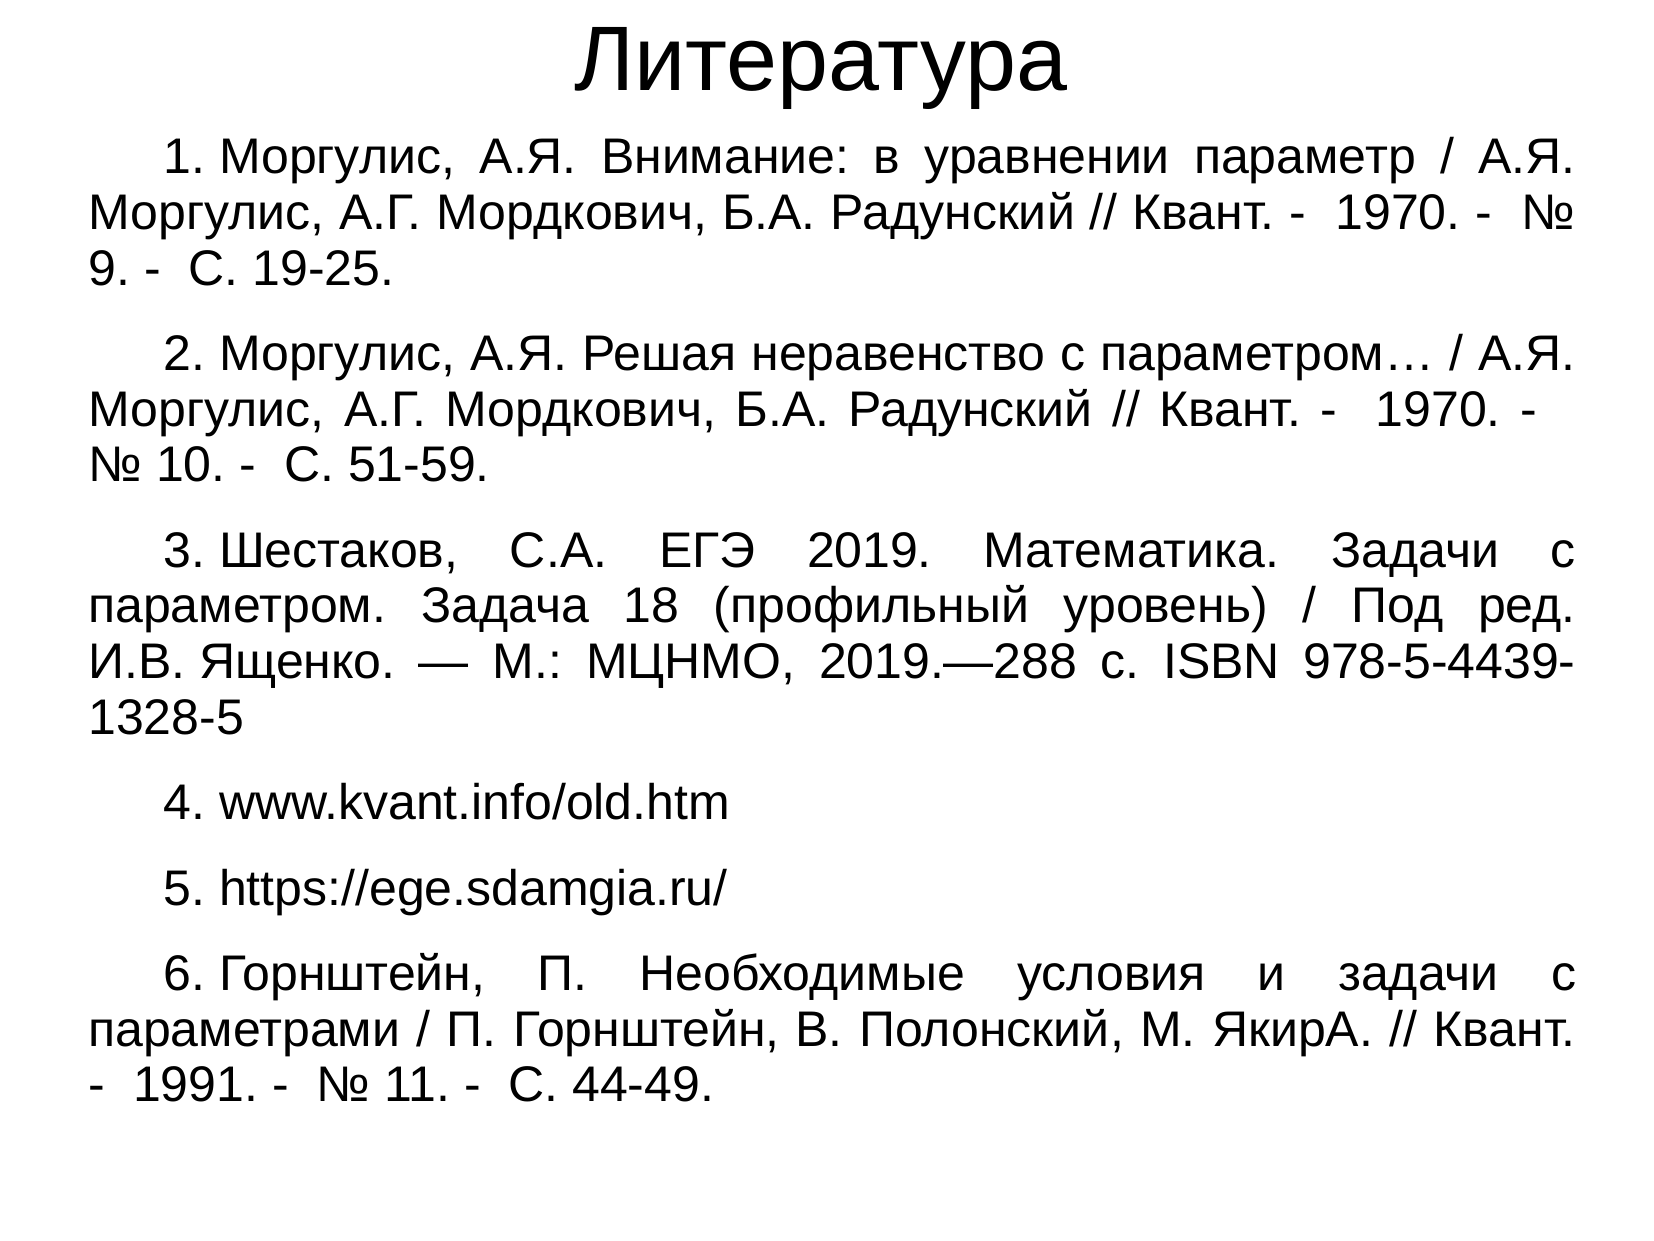

# Литература
1. Моргулис, А.Я. Внимание: в уравнении параметр / А.Я. Моргулис, А.Г. Мордкович, Б.А. Радунский // Квант. ‑ 1970. ‑ № 9. ‑ С. 19-25.
2. Моргулис, А.Я. Решая неравенство с параметром… / А.Я. Моргулис, А.Г. Мордкович, Б.А. Радунский // Квант. ‑ 1970. ‑ № 10. ‑ С. 51-59.
3. Шестаков, С.А. ЕГЭ 2019. Математика. Задачи с параметром. Задача 18 (профильный уровень) / Под ред. И.В. Ященко. — М.: МЦНМО, 2019.—288 с. ISBN 978-5-4439-1328-5
4. www.kvant.info/old.htm
5. https://ege.sdamgia.ru/
6. Горнштейн, П. Необходимые условия и задачи с параметрами / П. Горнштейн, В. Полонский, М. ЯкирА. // Квант. ‑ 1991. ‑ № 11. ‑ С. 44-49.